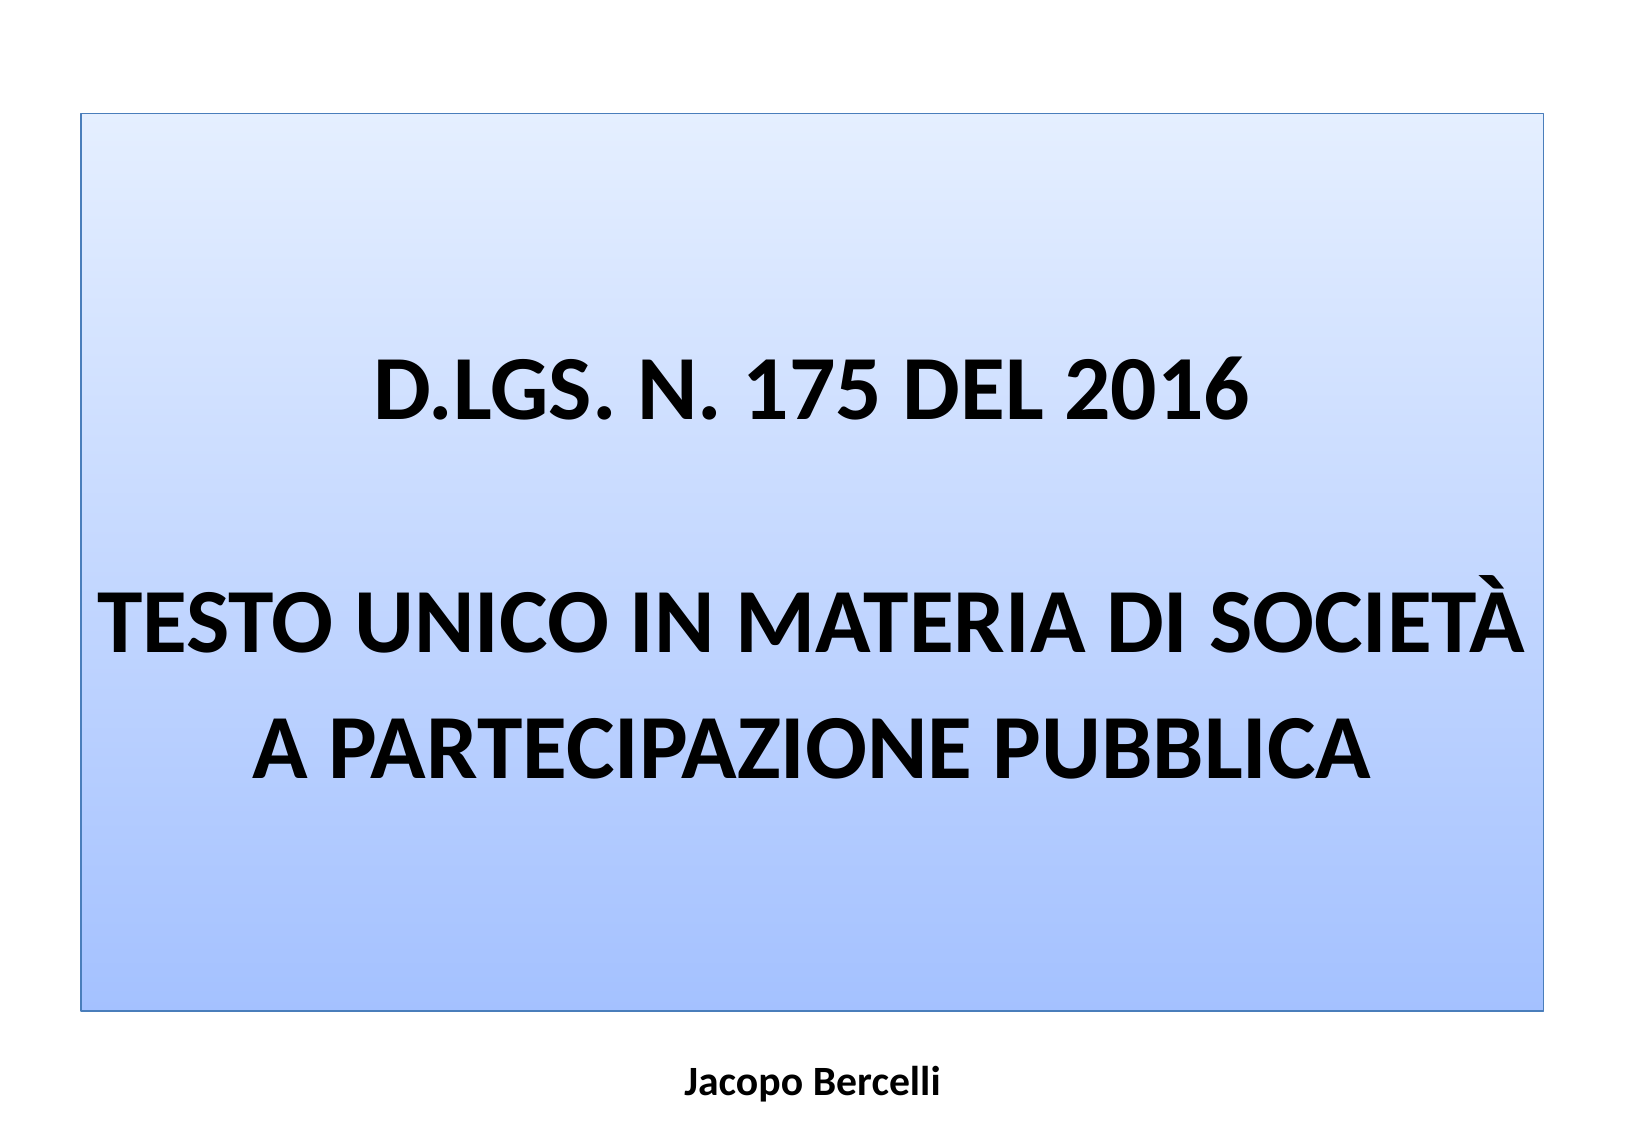

D.LGS. N. 175 DEL 2016
TESTO UNICO IN MATERIA DI SOCIETÀ
A PARTECIPAZIONE PUBBLICA
Jacopo Bercelli